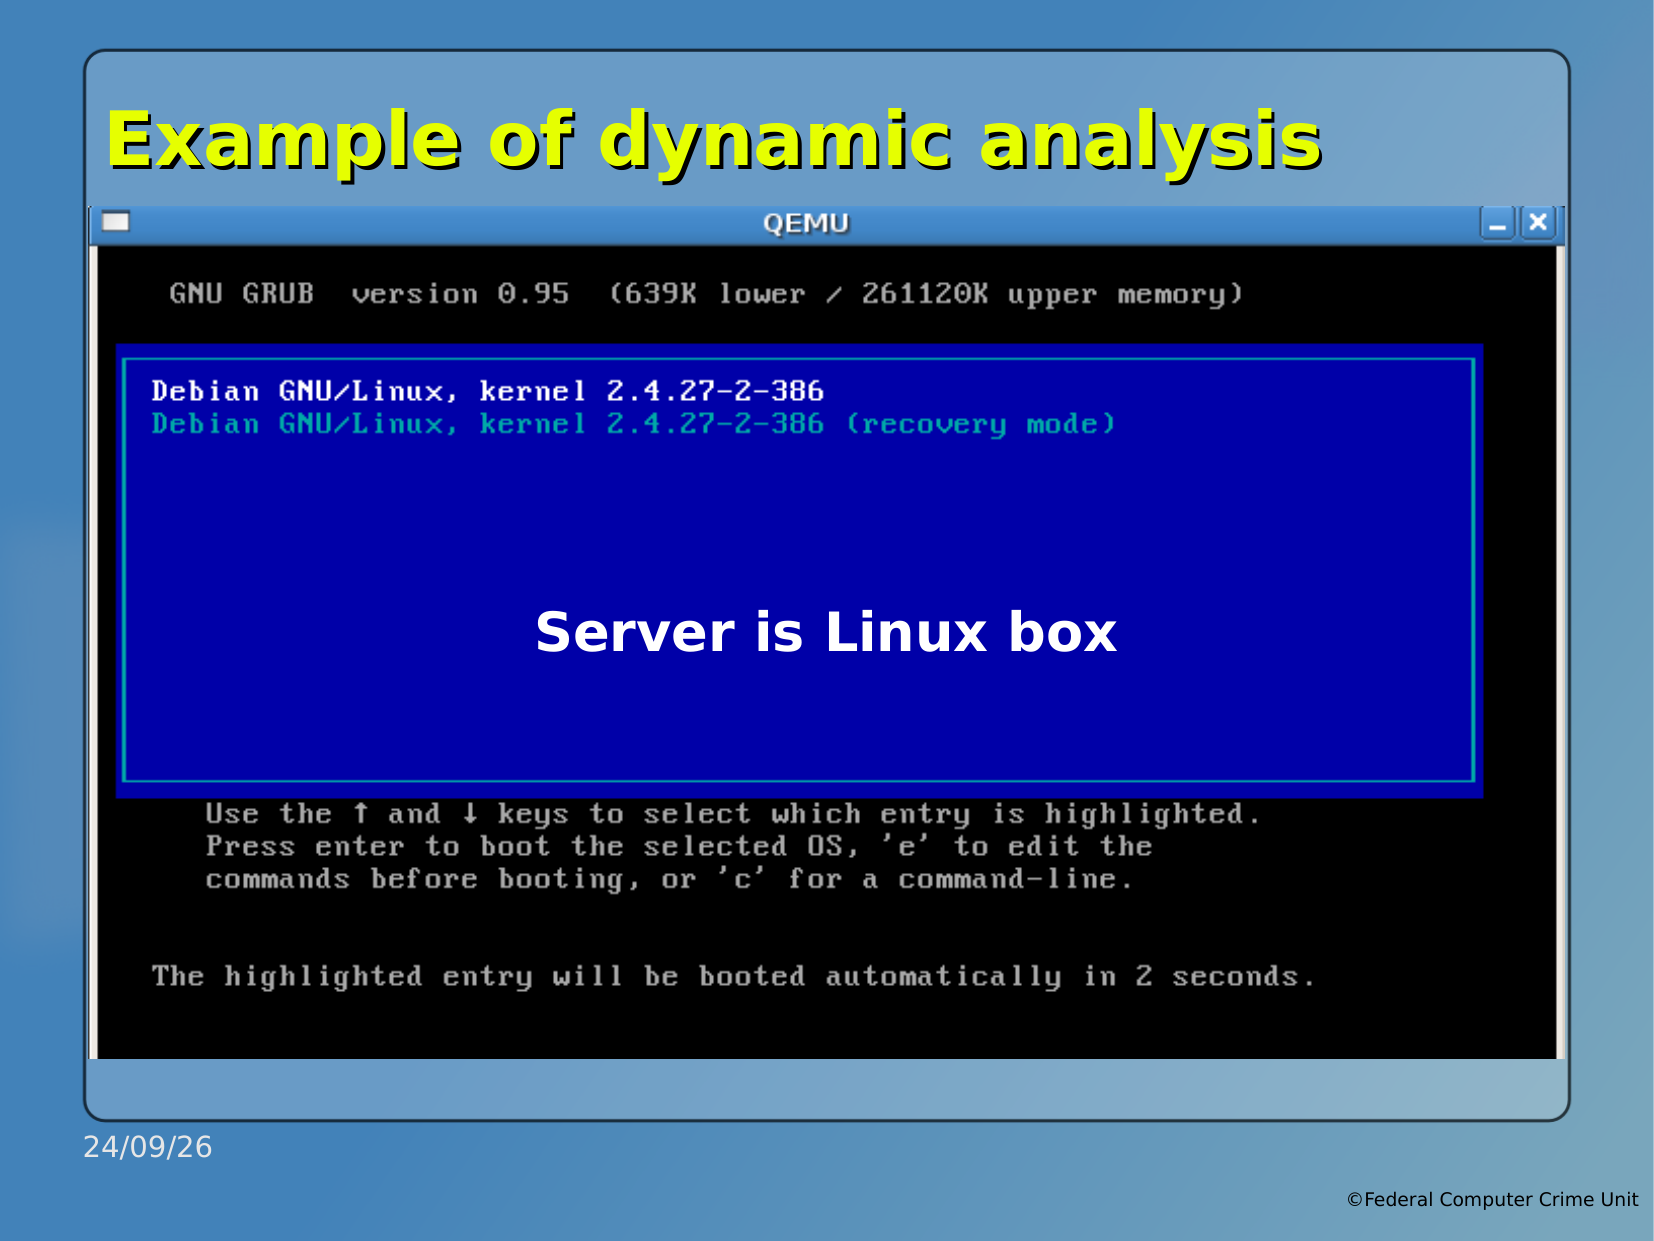

Example of dynamic analysis
Server is Linux box
©Federal Computer Crime Unit